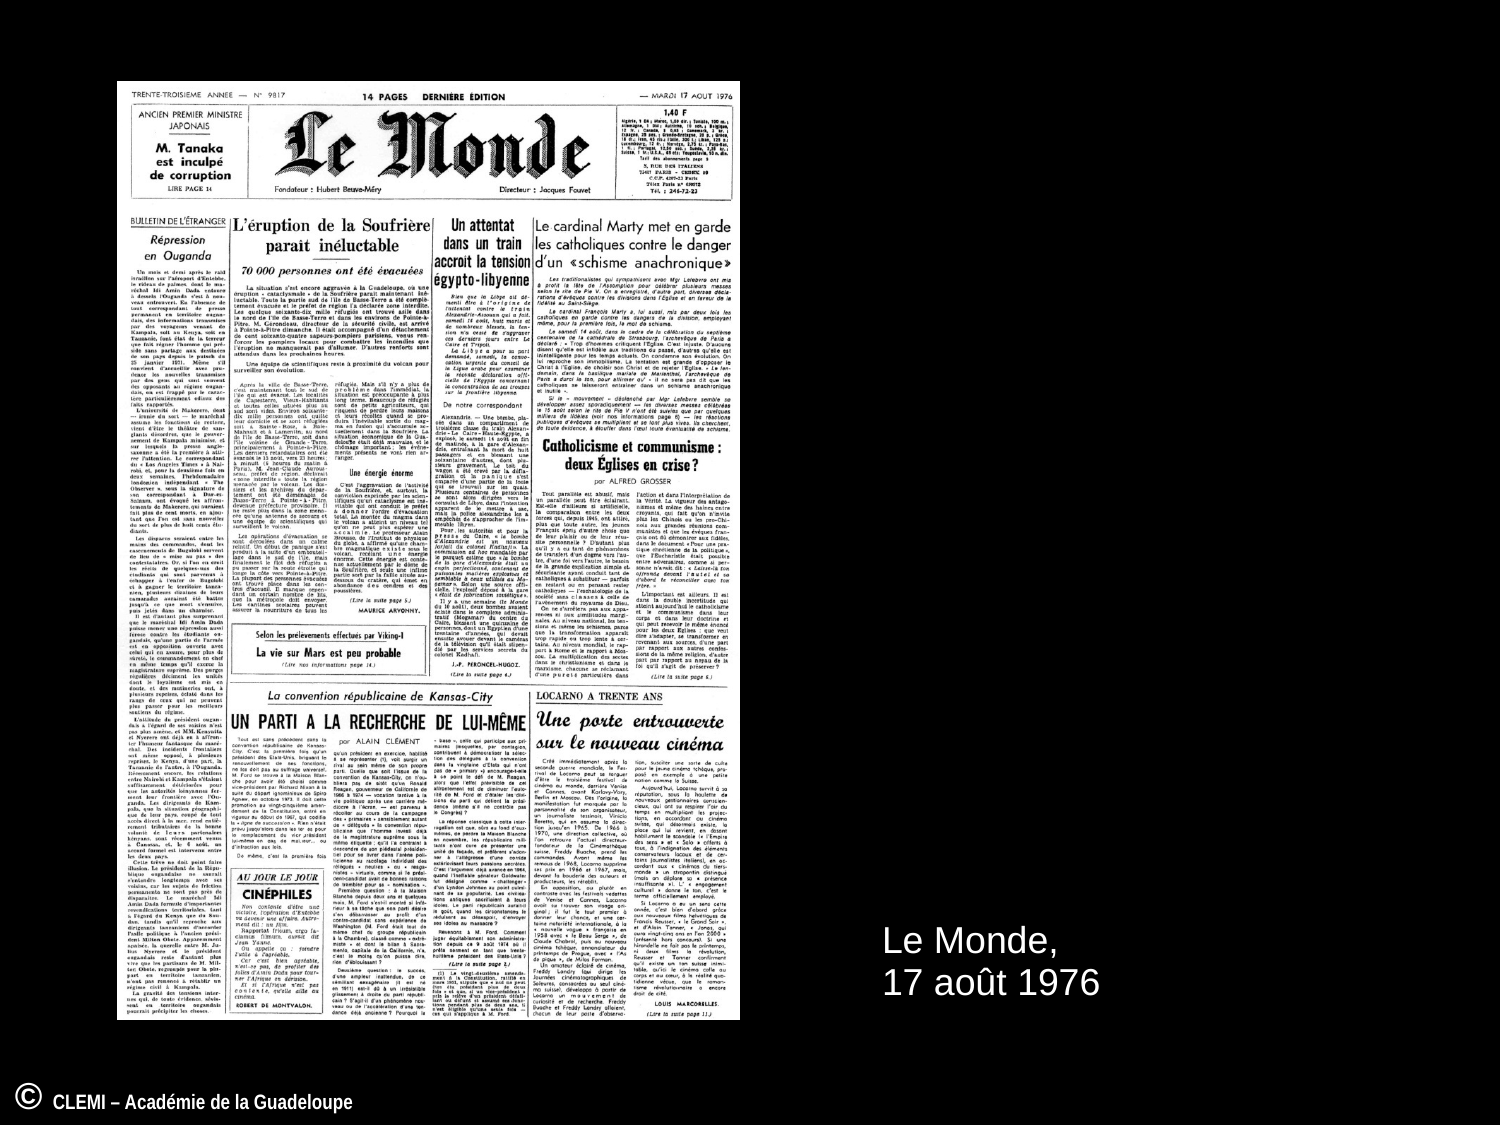

# Le Monde, 17 août 1976
© CLEMI – Académie de la Guadeloupe